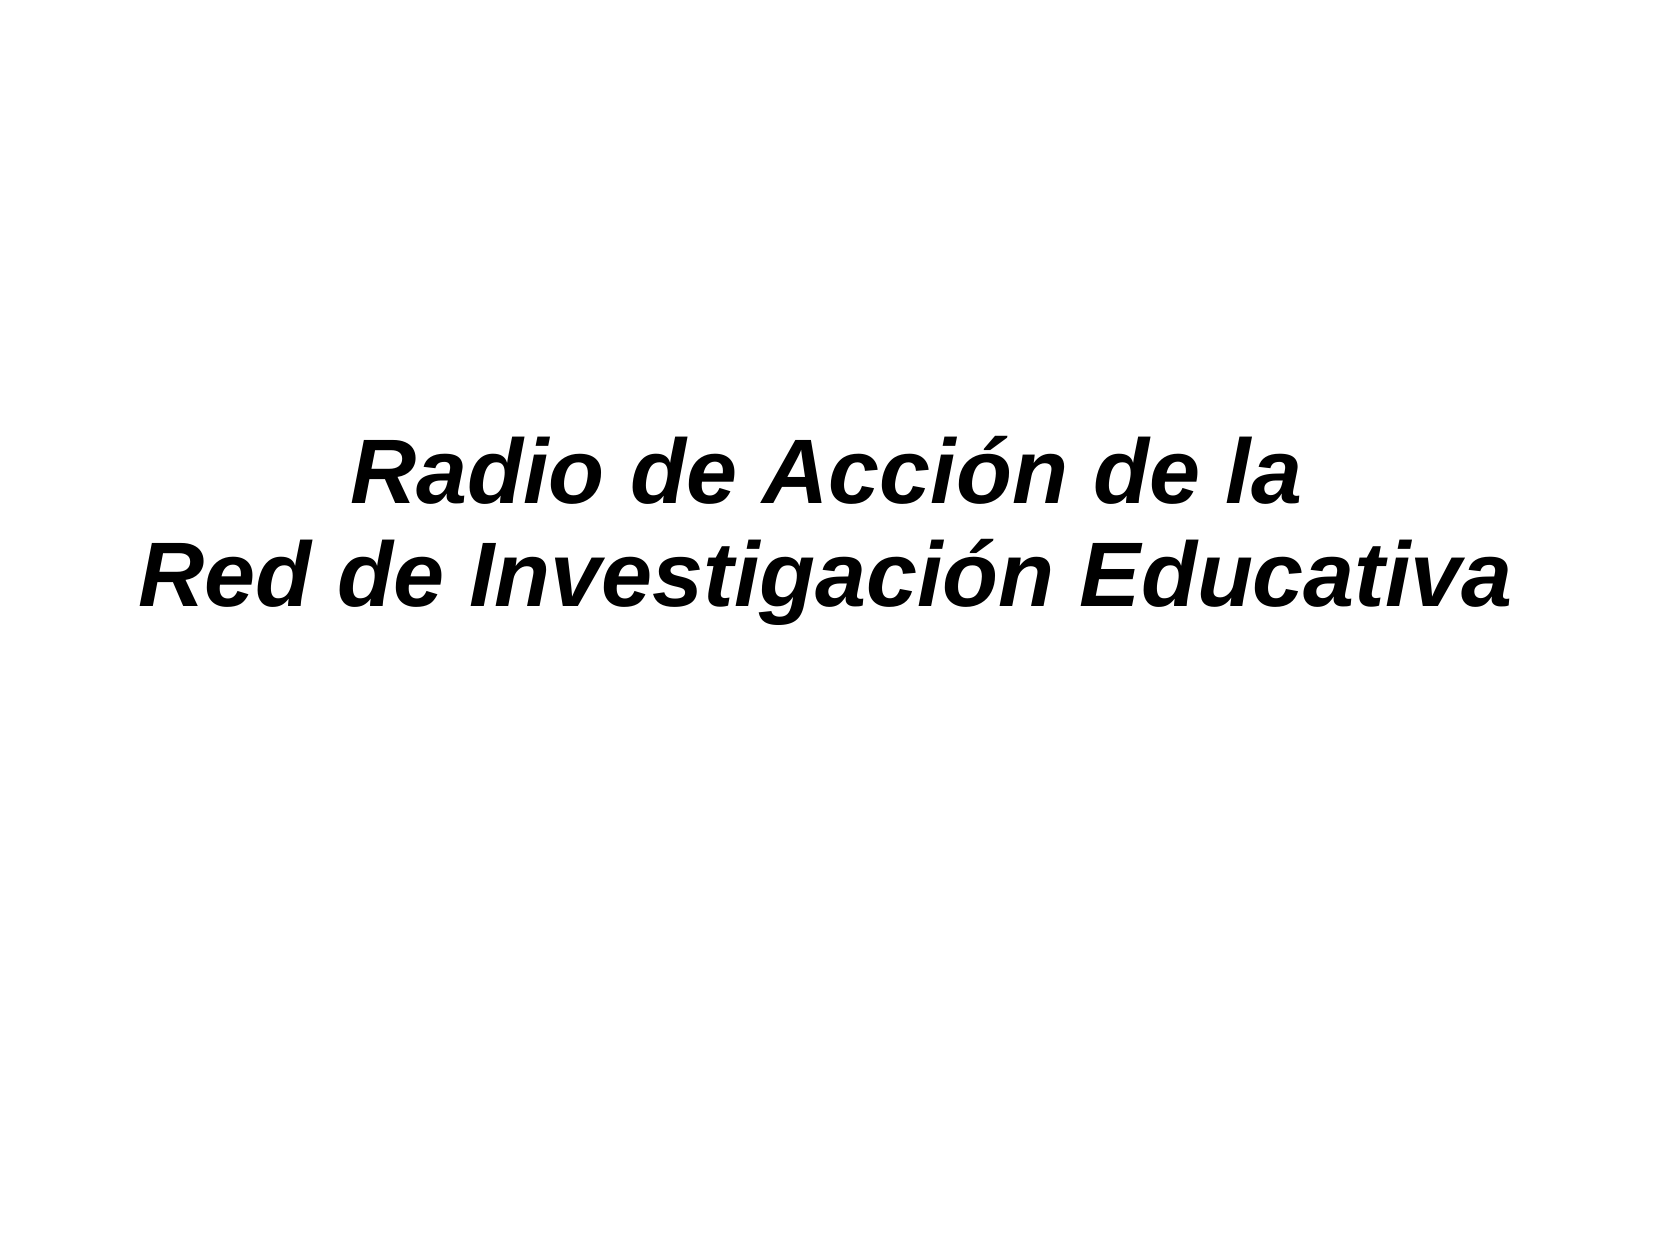

Radio de Acción de la
Red de Investigación Educativa